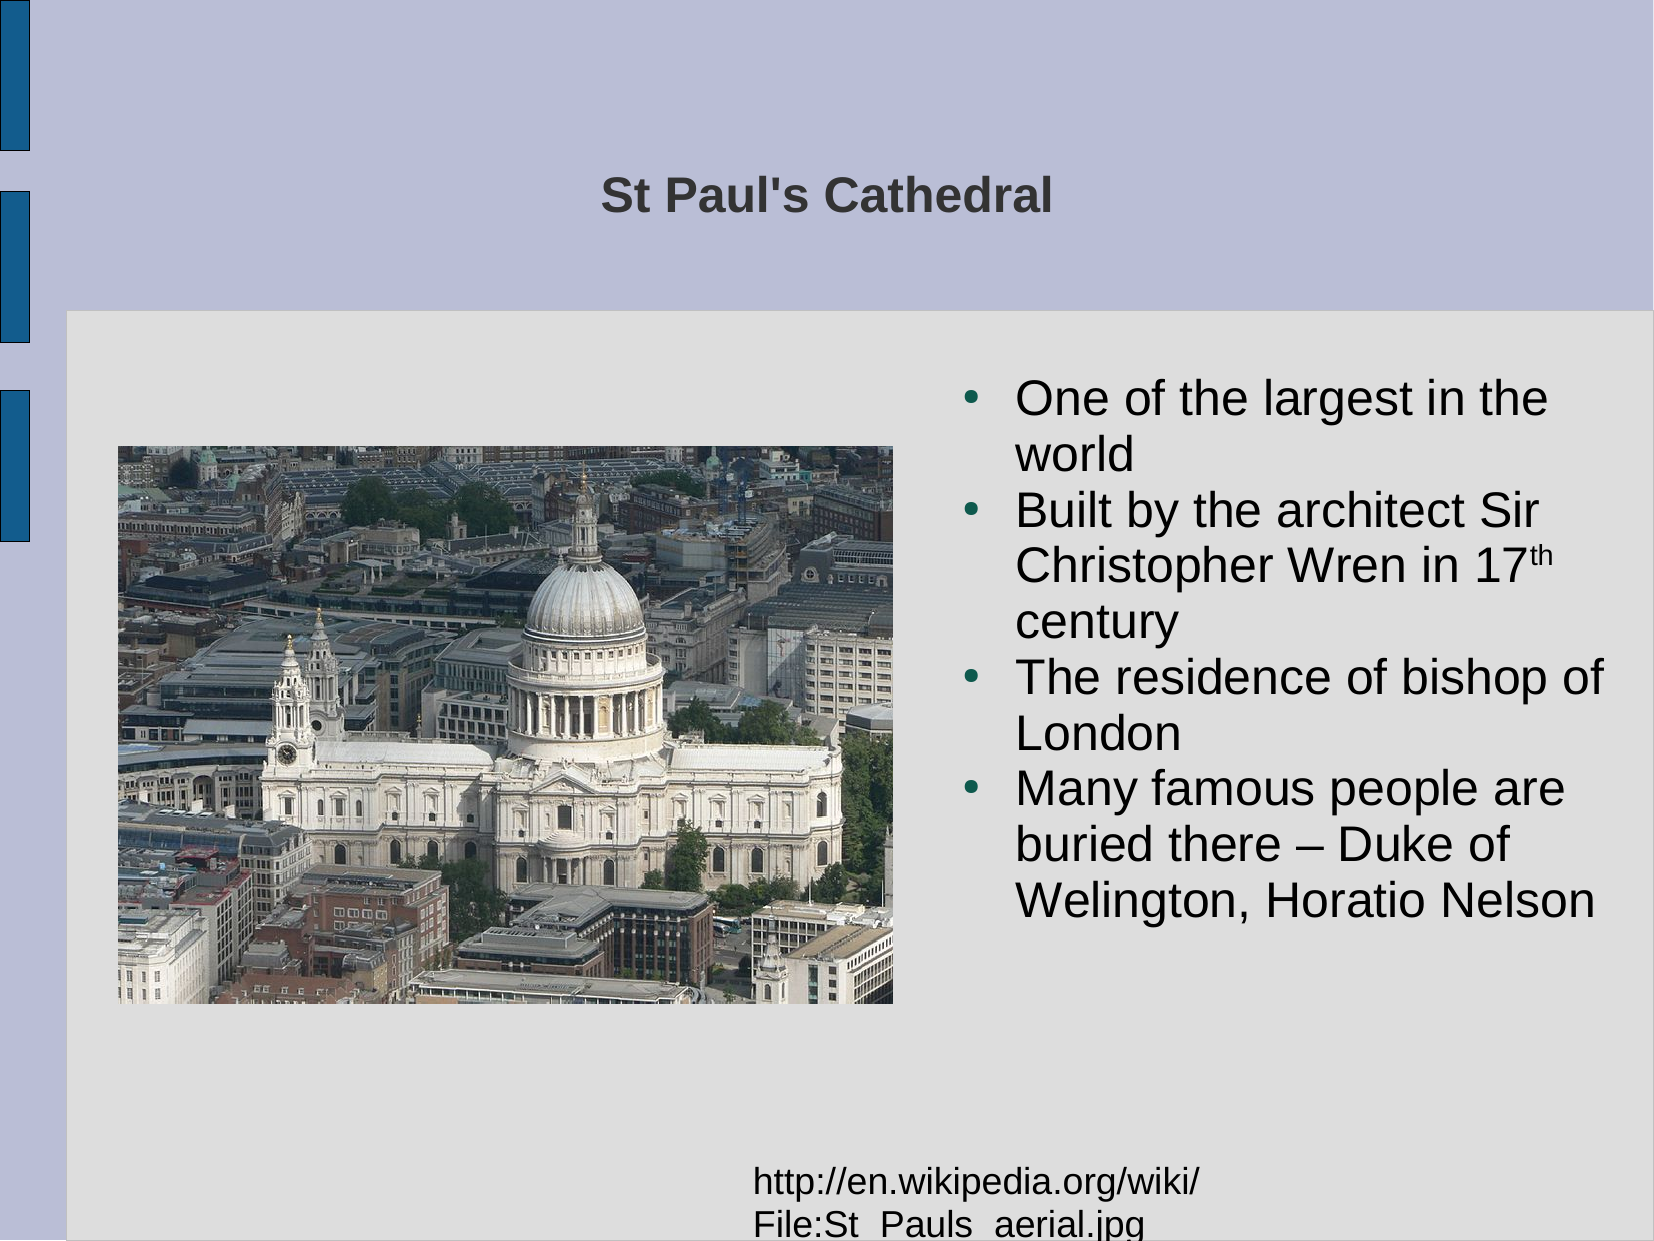

# St Paul's Cathedral
One of the largest in the world
Built by the architect Sir Christopher Wren in 17th century
The residence of bishop of London
Many famous people are buried there – Duke of Welington, Horatio Nelson
http://en.wikipedia.org/wiki/File:St_Pauls_aerial.jpg